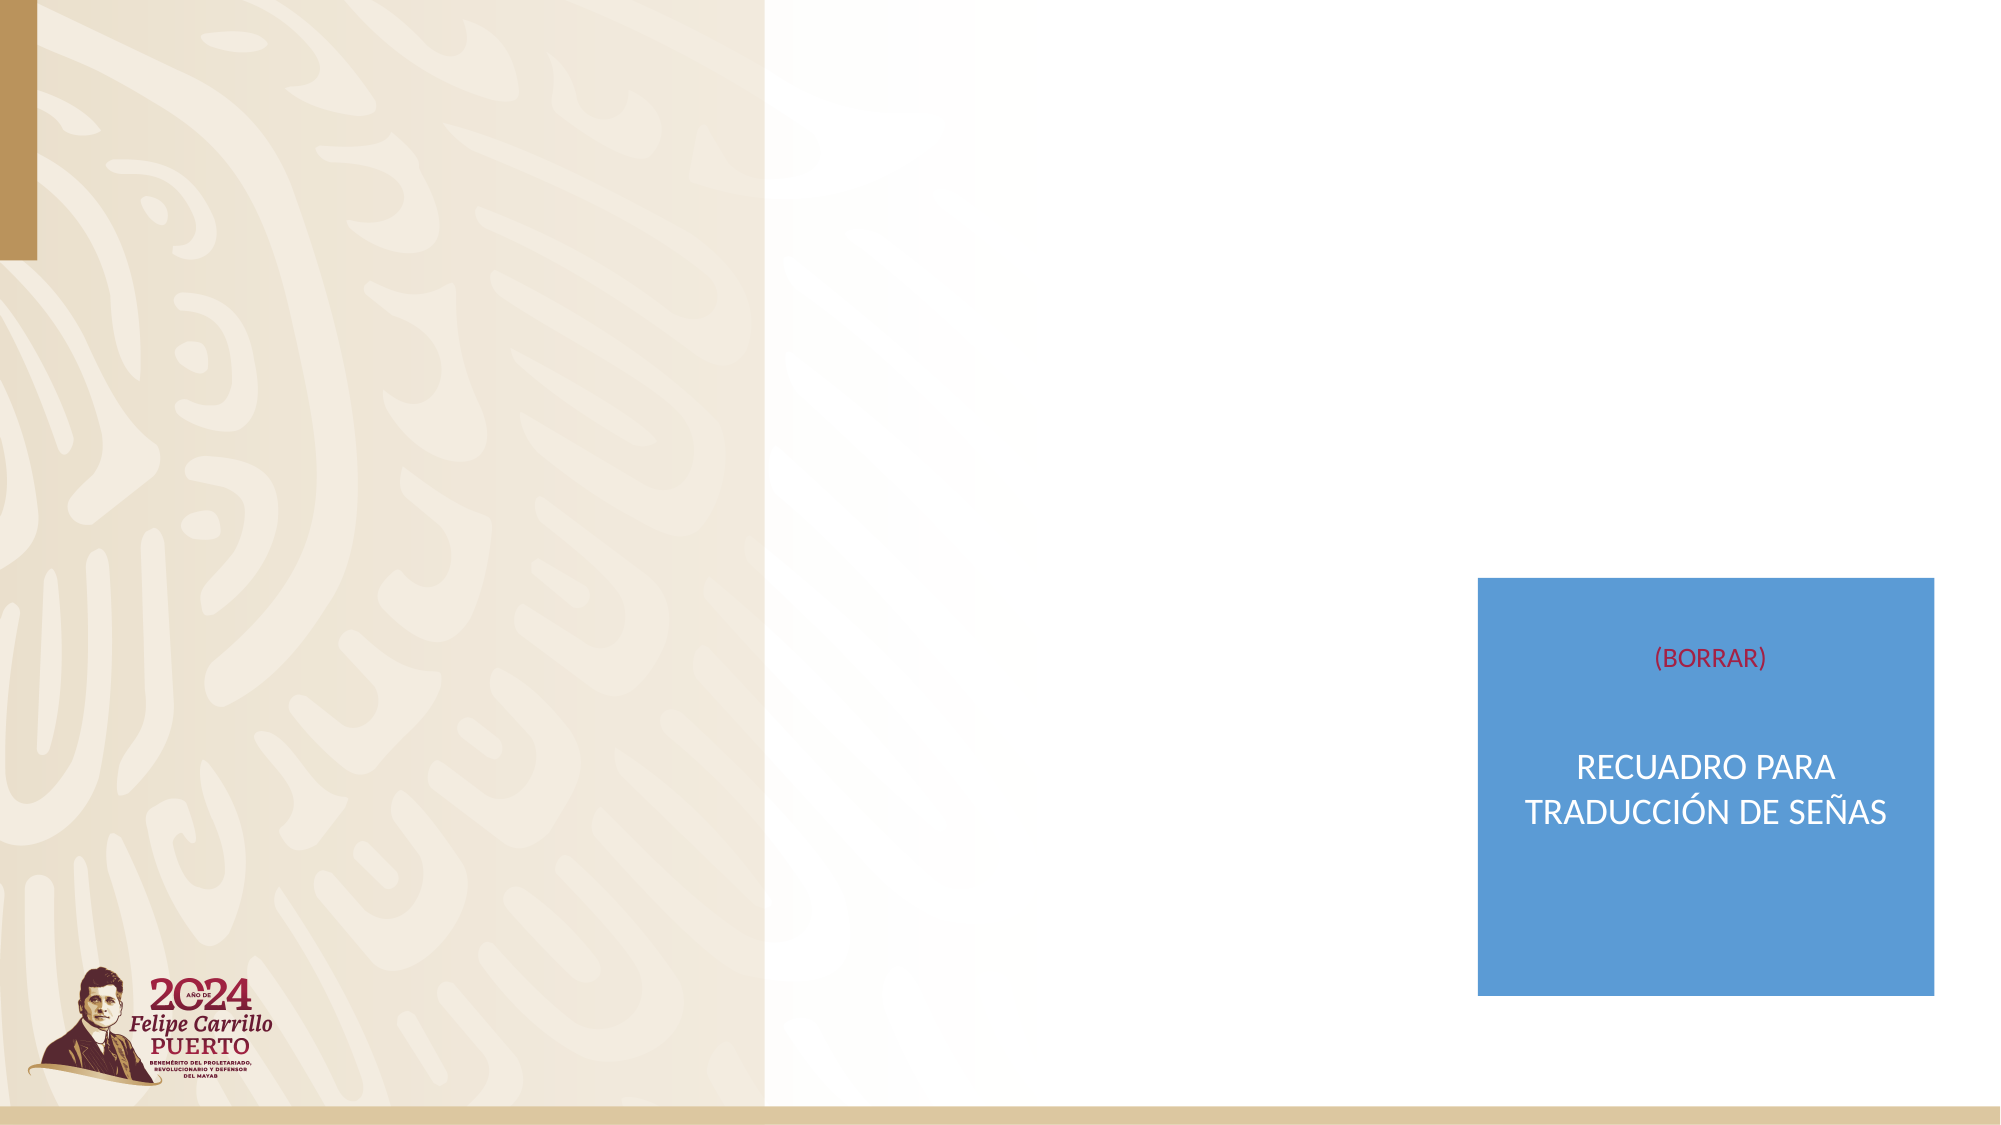

#
RECUADRO PARA TRADUCCIÓN DE SEÑAS
(BORRAR)